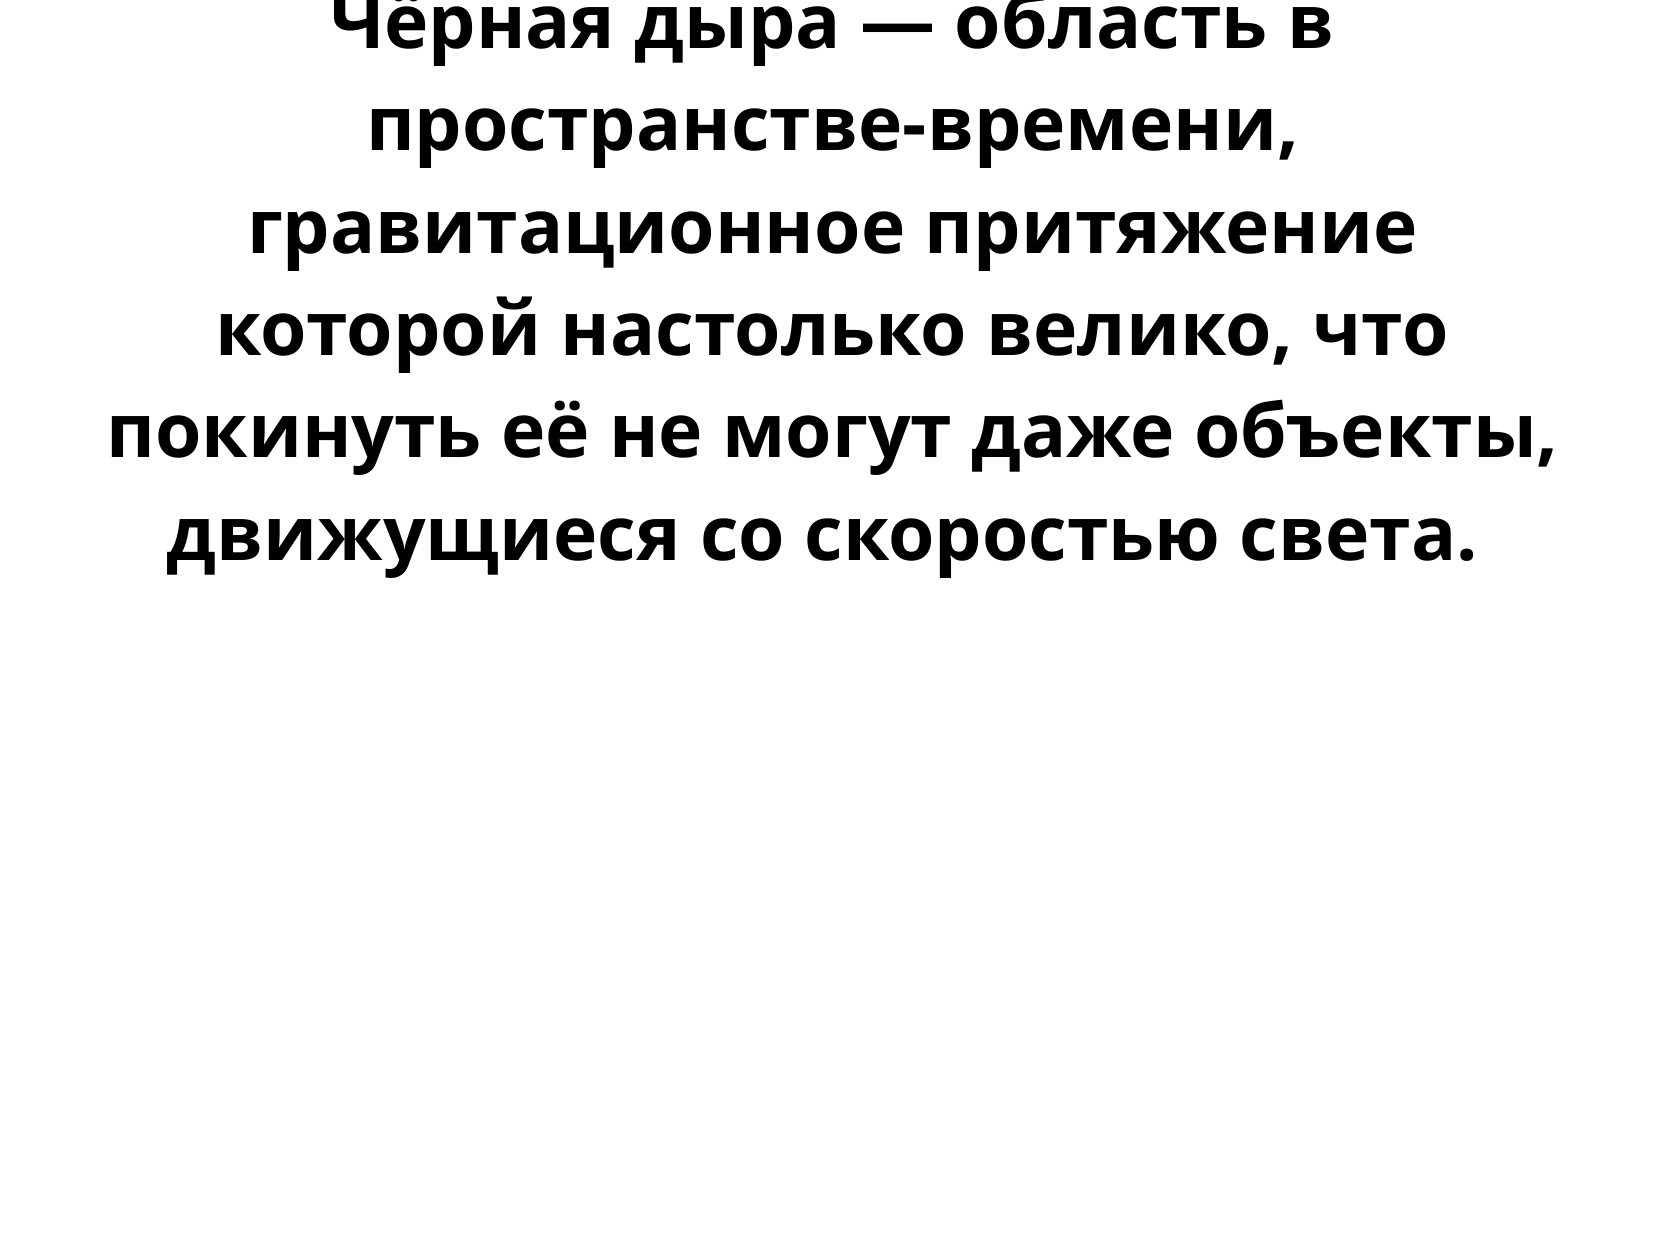

# Чёрная дыра — область в пространстве-времени, гравитационное притяжение которой настолько велико, что покинуть её не могут даже объекты, движущиеся со скоростью света.